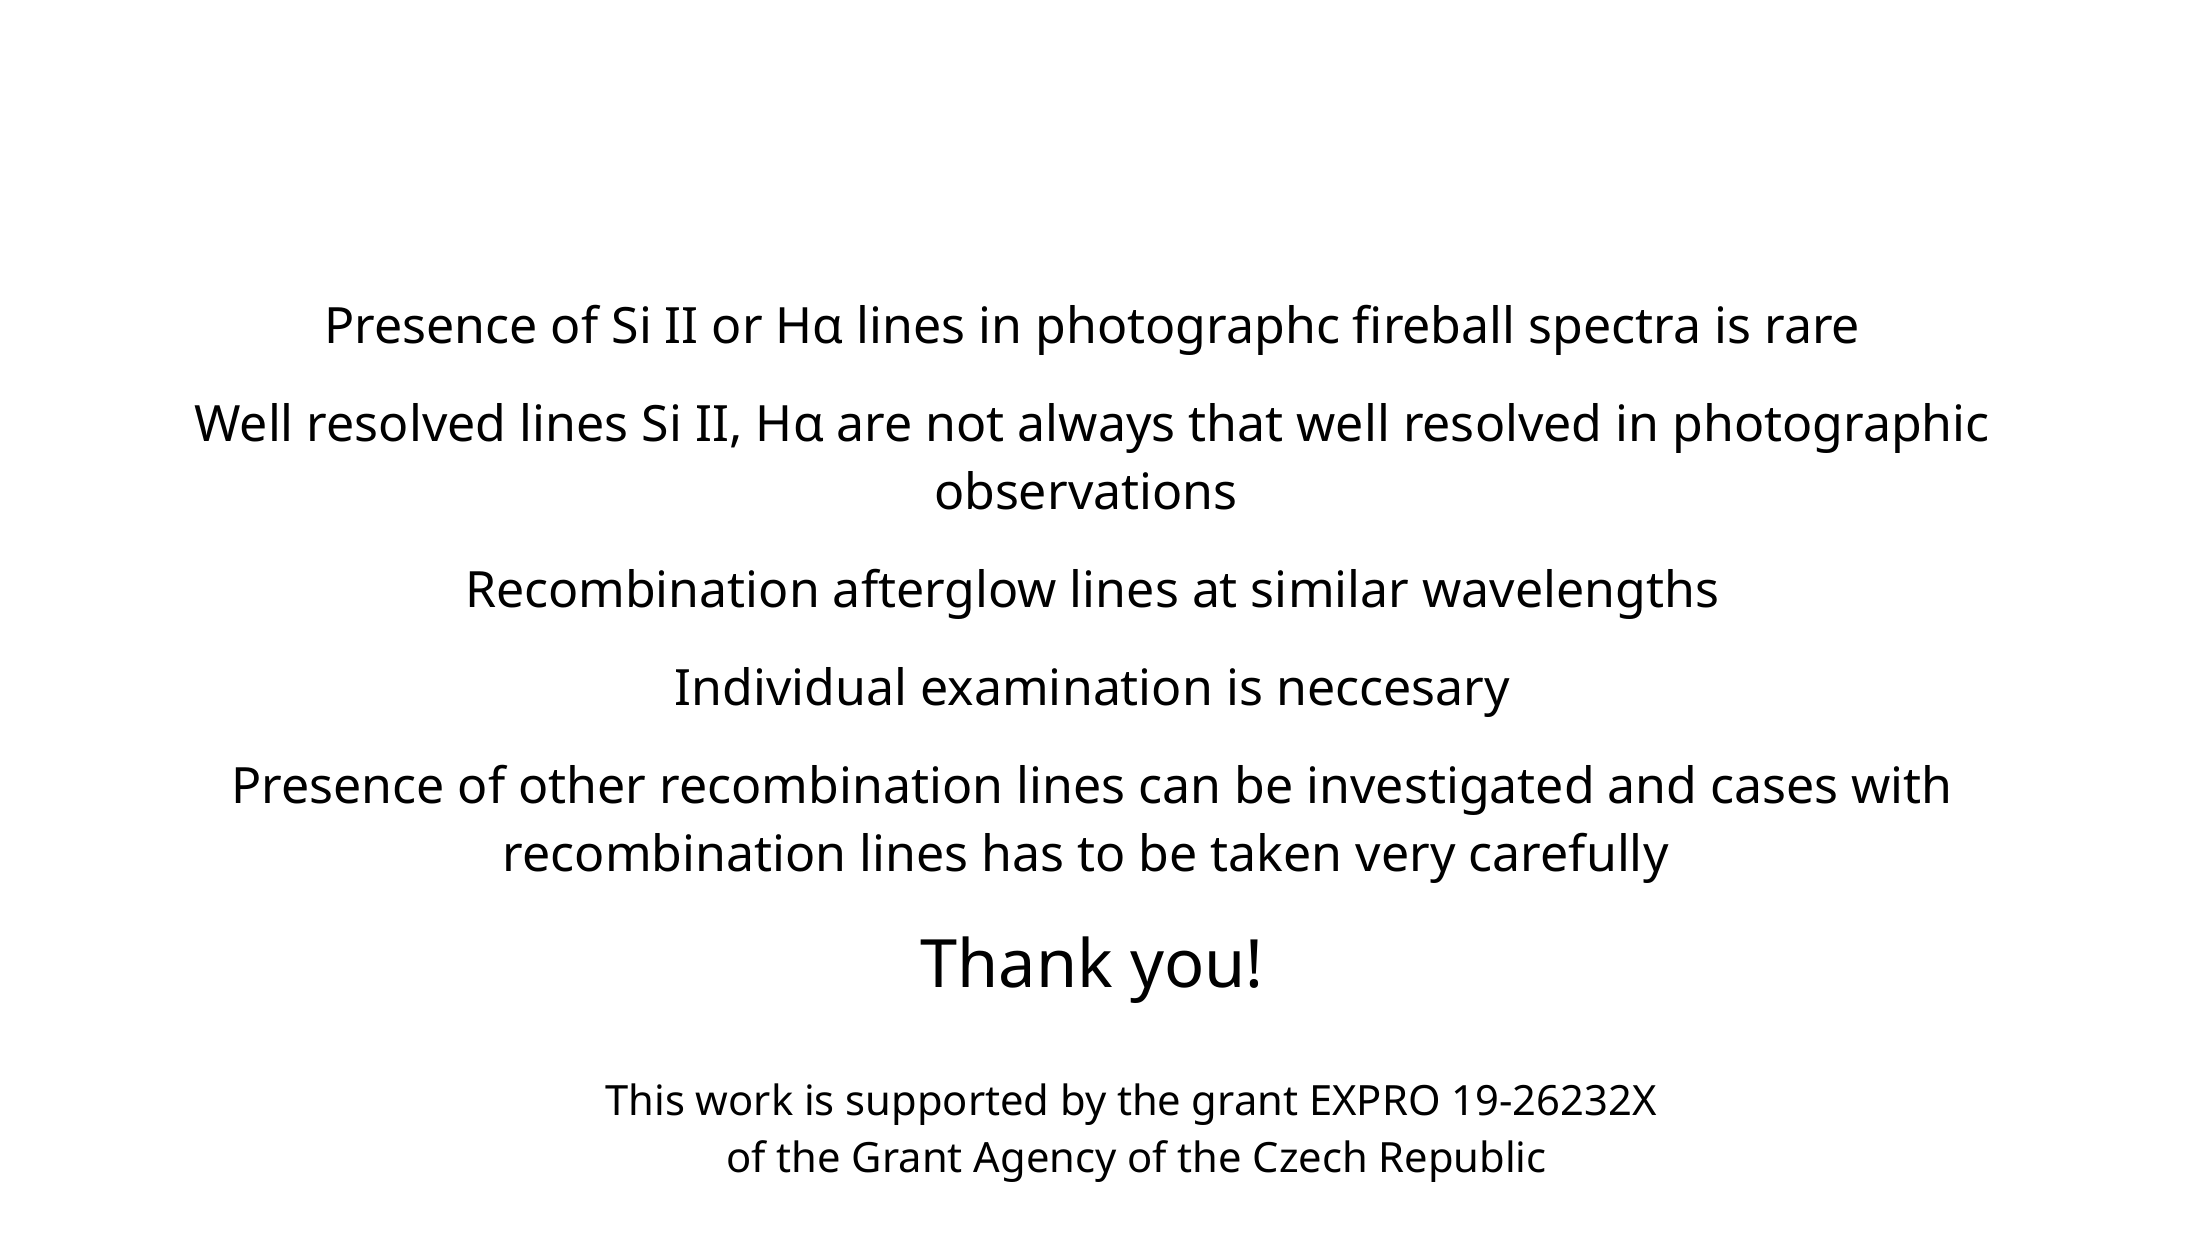

# Presence of Si II or Hα lines in photographc fireball spectra is rare
Well resolved lines Si II, Hα are not always that well resolved in photographic observations
Recombination afterglow lines at similar wavelengths
Individual examination is neccesary
Presence of other recombination lines can be investigated and cases with recombination lines has to be taken very carefully
Thank you!
This work is supported by the grant EXPRO 19-26232X
of the Grant Agency of the Czech Republic